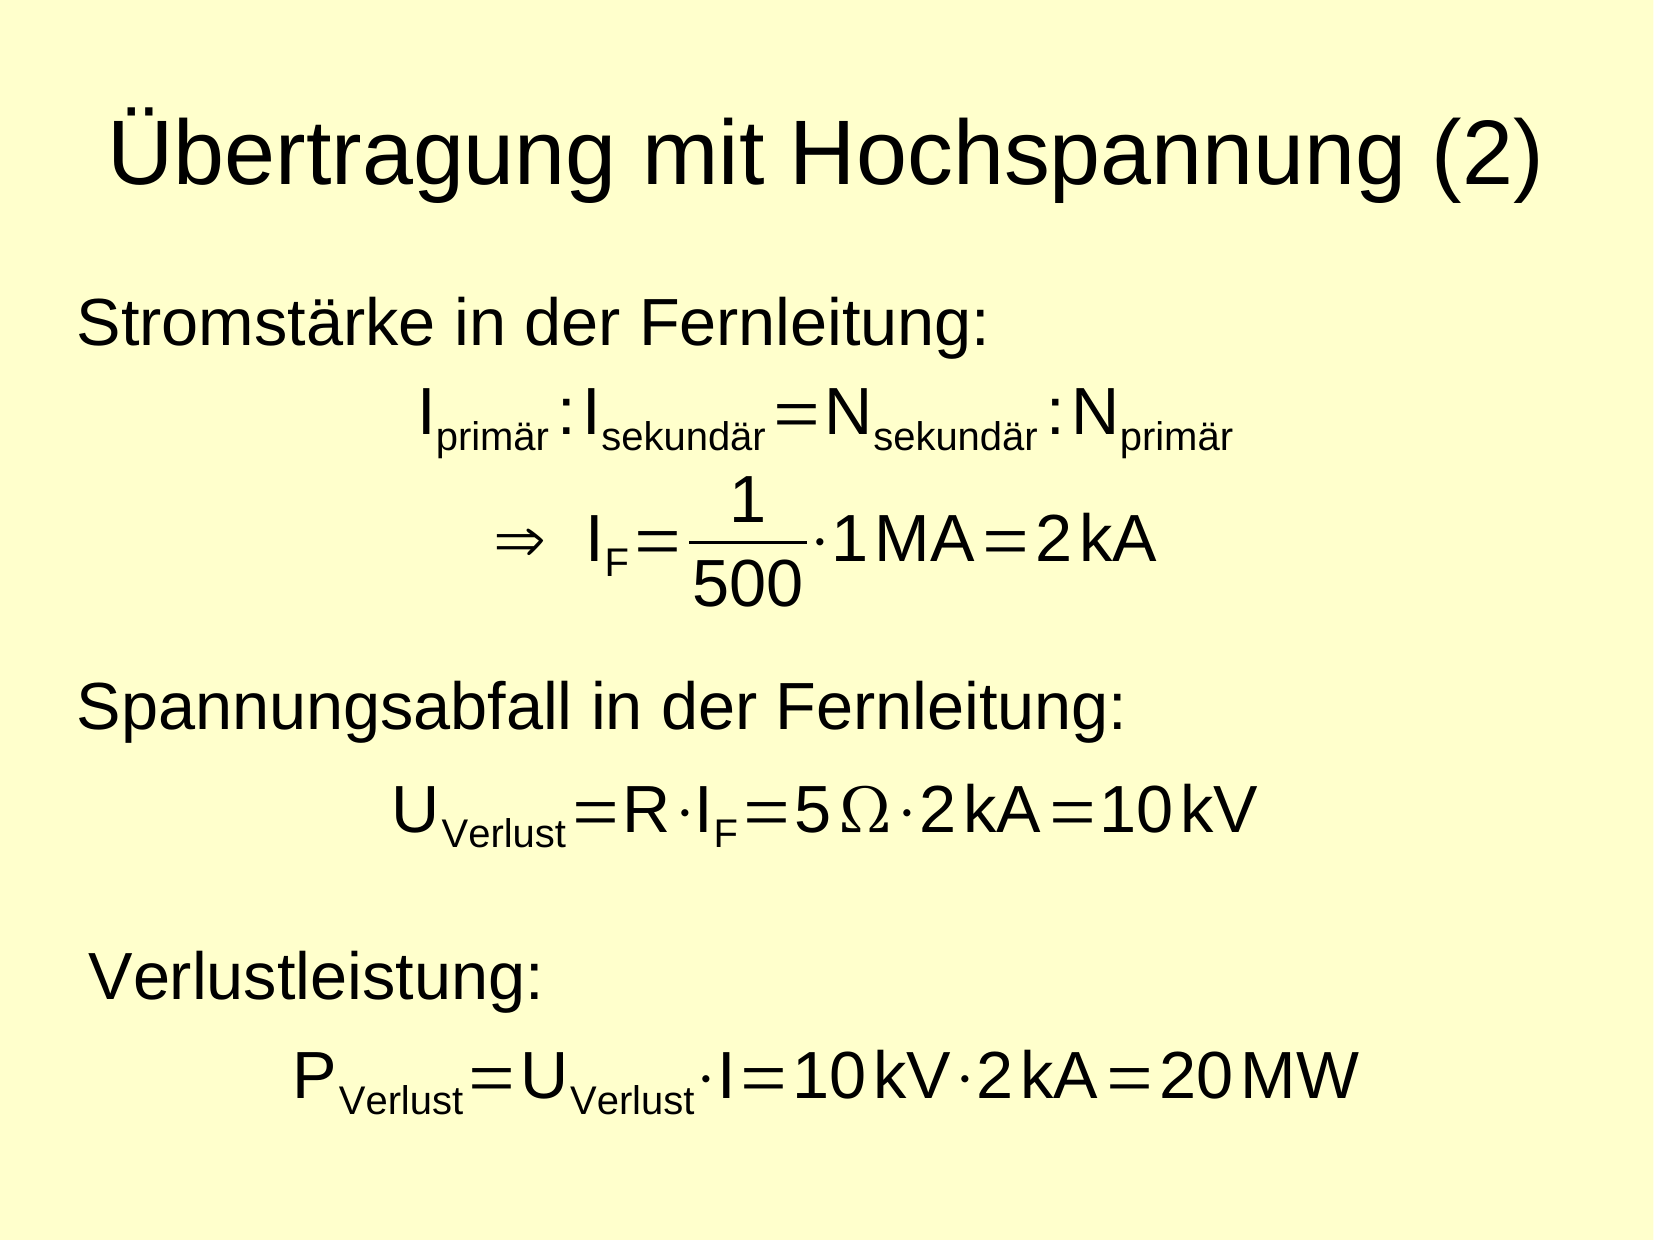

# Übertragung mit Hochspannung (2)
Stromstärke in der Fernleitung:
Spannungsabfall in der Fernleitung:
Verlustleistung: